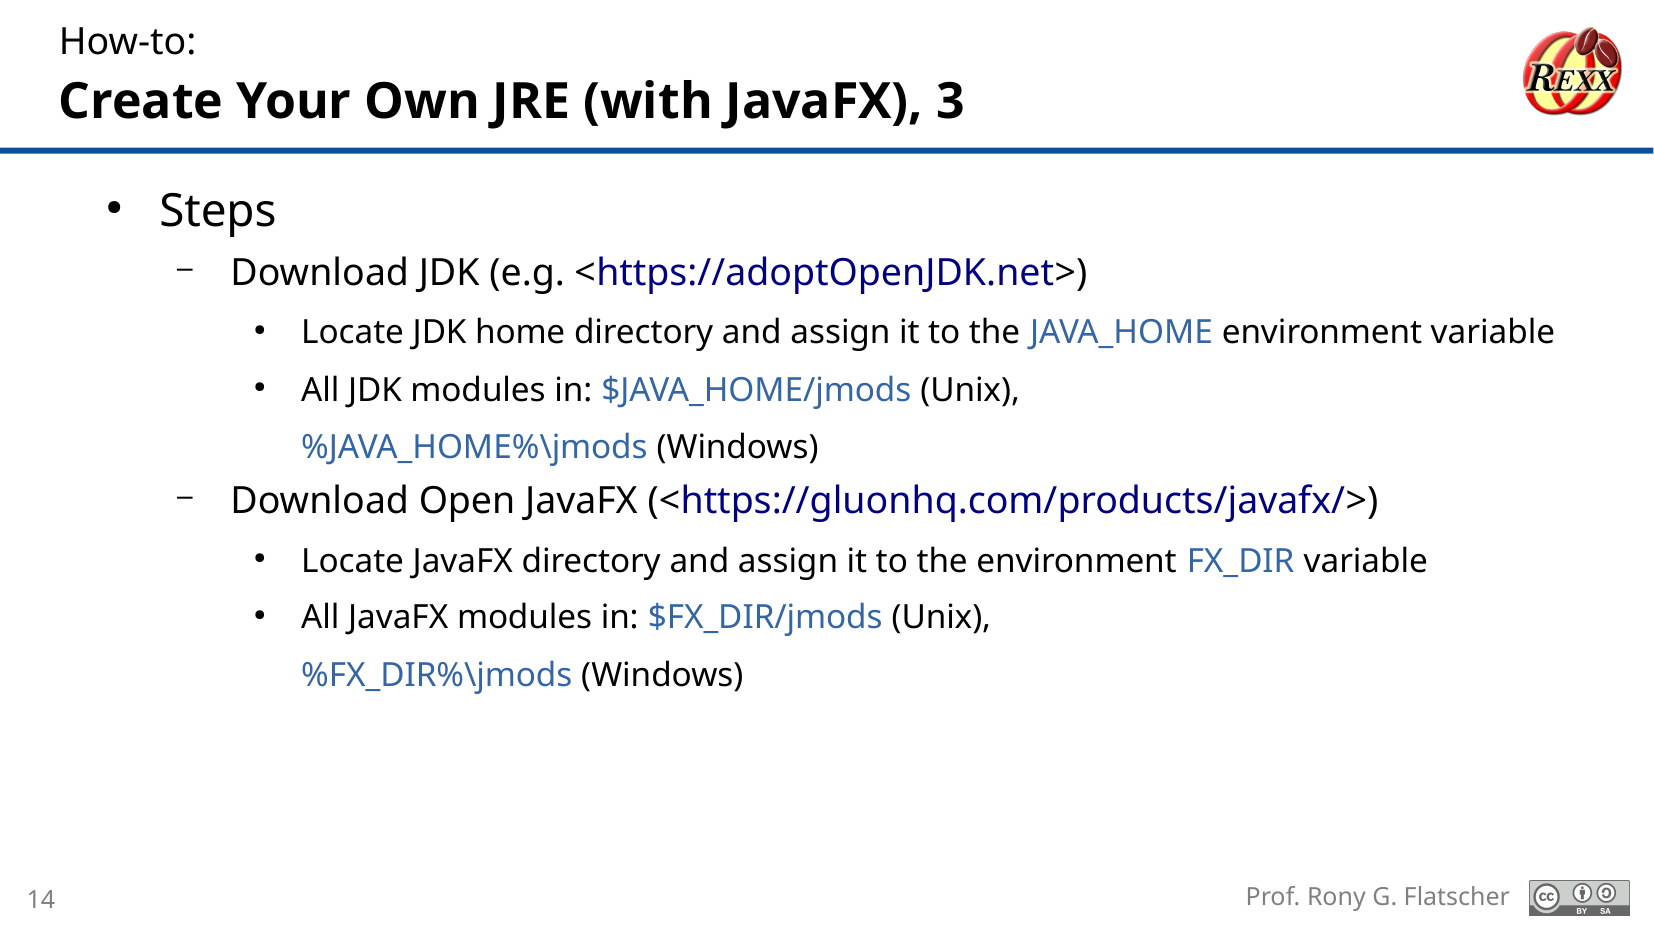

# How-to: Create Your Own JRE (with JavaFX), 3
Steps
Download JDK (e.g. <https://adoptOpenJDK.net>)
Locate JDK home directory and assign it to the JAVA_HOME environment variable
All JDK modules in: $JAVA_HOME/jmods (Unix),
%JAVA_HOME%\jmods (Windows)
Download Open JavaFX (<https://gluonhq.com/products/javafx/>)
Locate JavaFX directory and assign it to the environment FX_DIR variable
All JavaFX modules in: $FX_DIR/jmods (Unix),
%FX_DIR%\jmods (Windows)